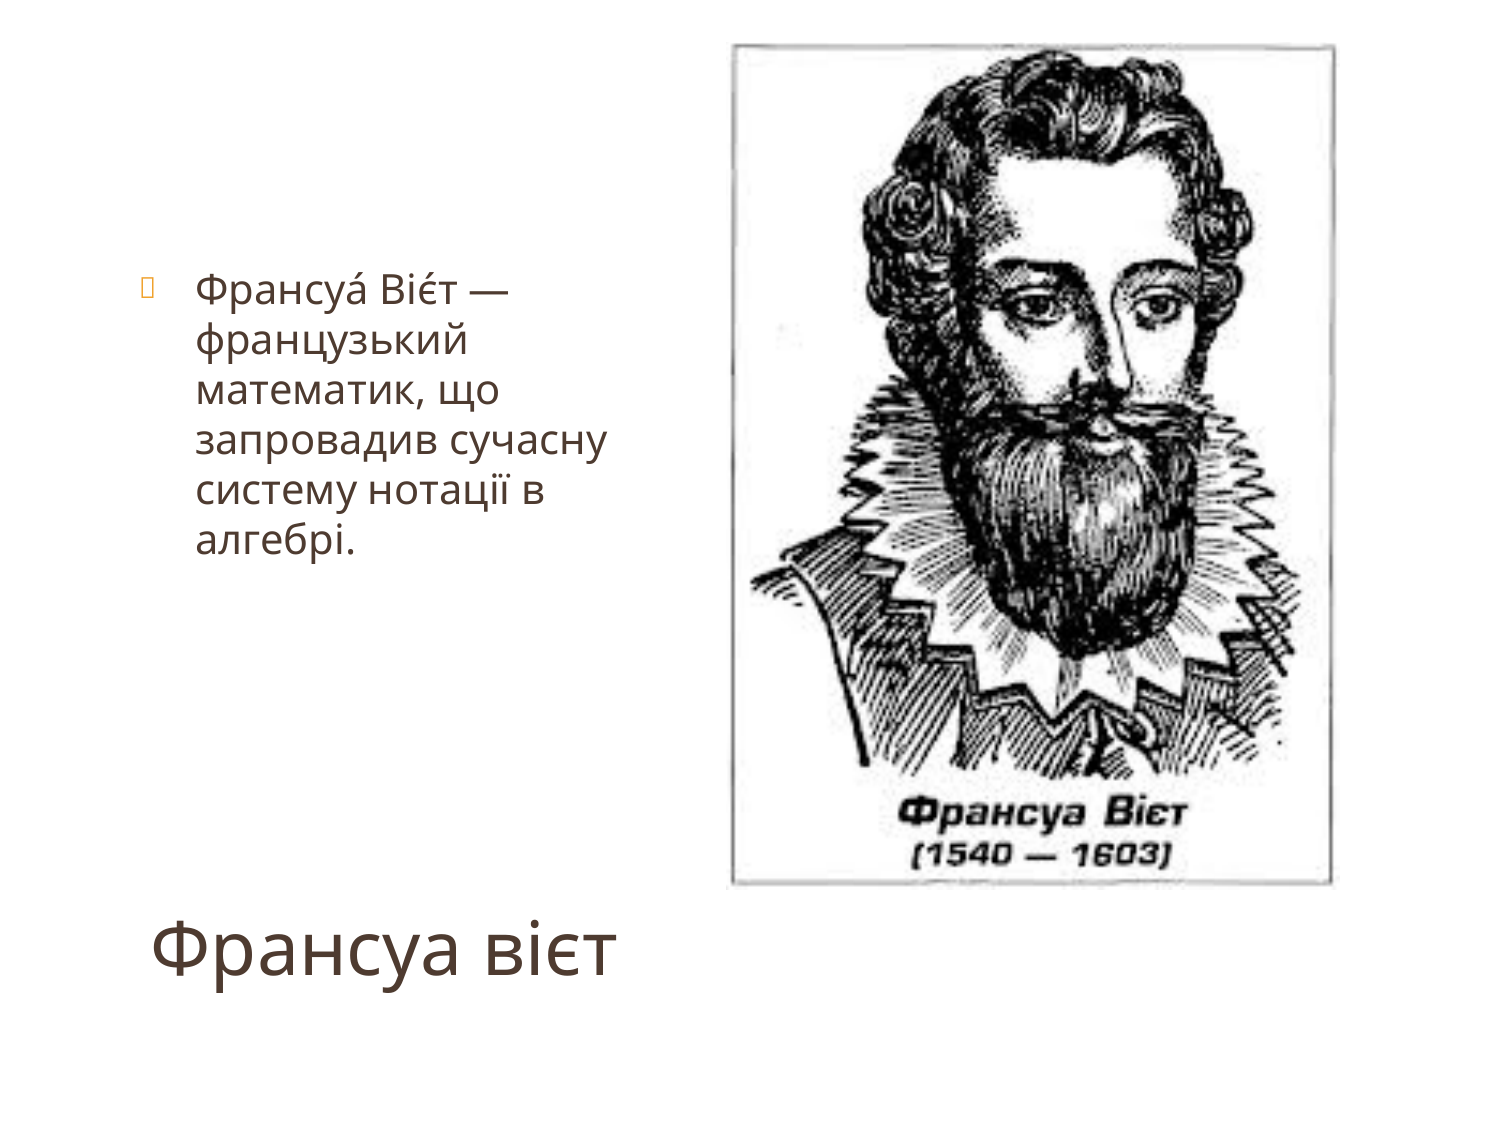

Франсуа́ Віє́т — французький математик, що запровадив сучасну систему нотації в алгебрі.
# Франсуа вієт